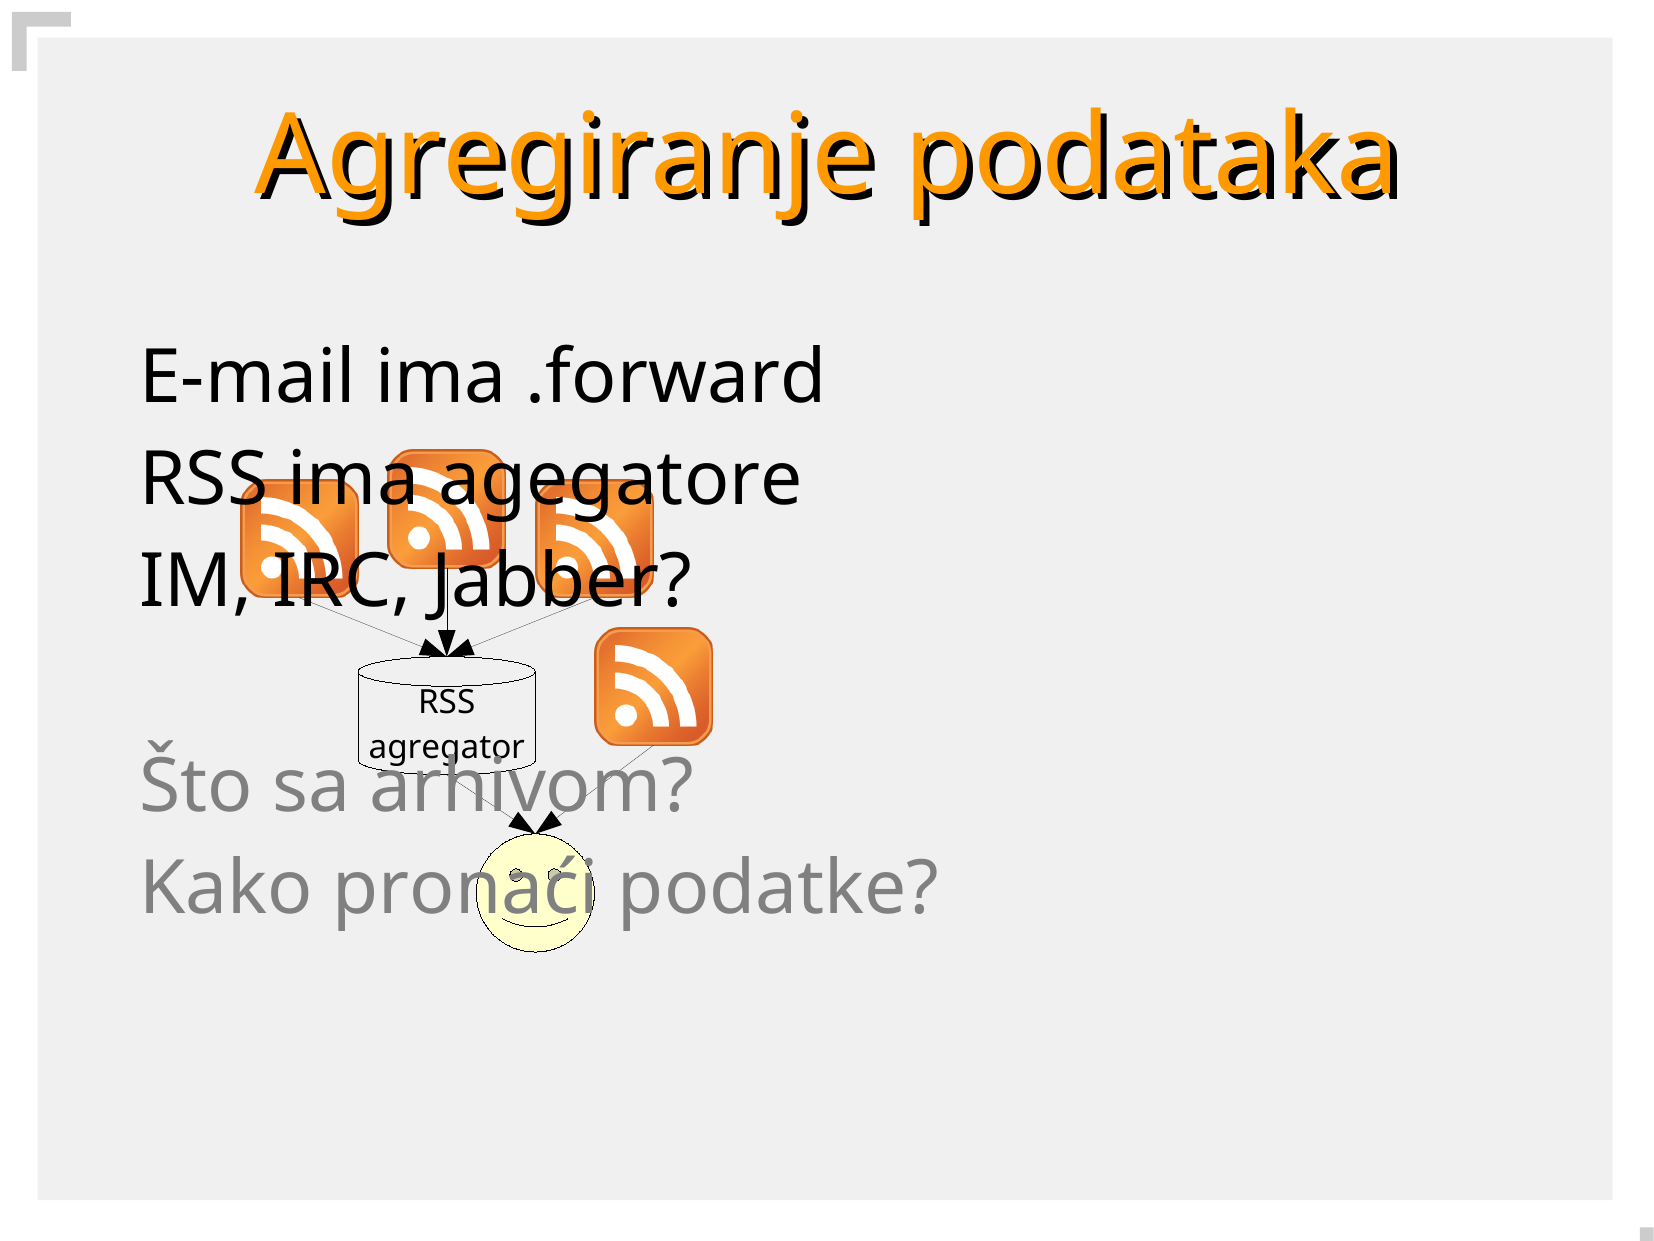

# Agregiranje podataka
E-mail ima .forward
RSS ima agegatore
IM, IRC, Jabber?
Što sa arhivom?
Kako pronaći podatke?
RSS
agregator